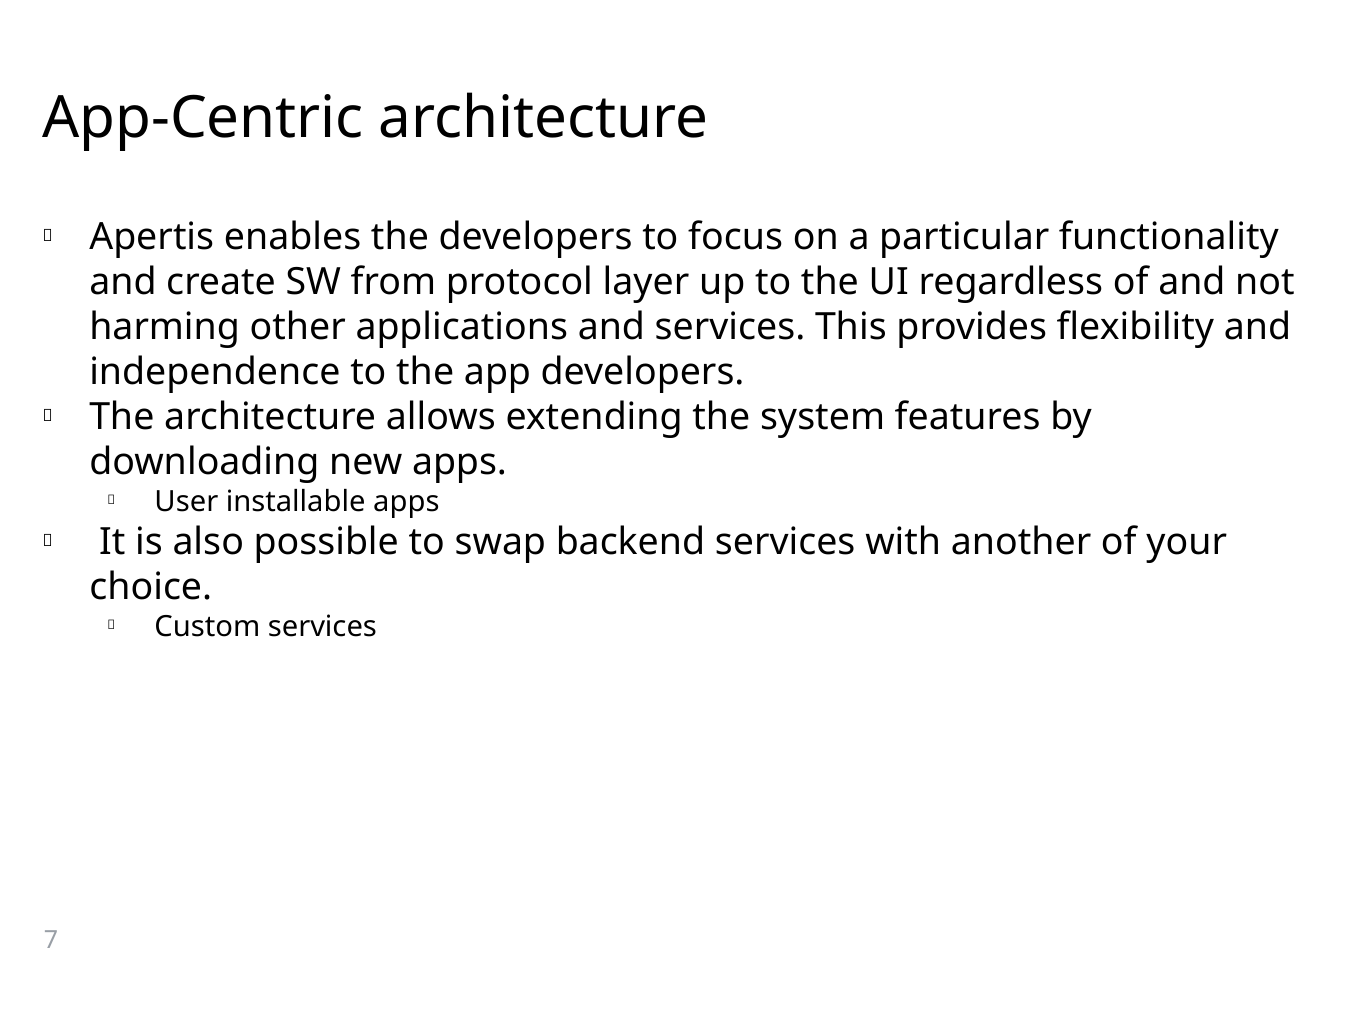

App-Centric architecture
Apertis enables the developers to focus on a particular functionality and create SW from protocol layer up to the UI regardless of and not harming other applications and services. This provides flexibility and independence to the app developers.
The architecture allows extending the system features by downloading new apps.
User installable apps
 It is also possible to swap backend services with another of your choice.
Custom services
7